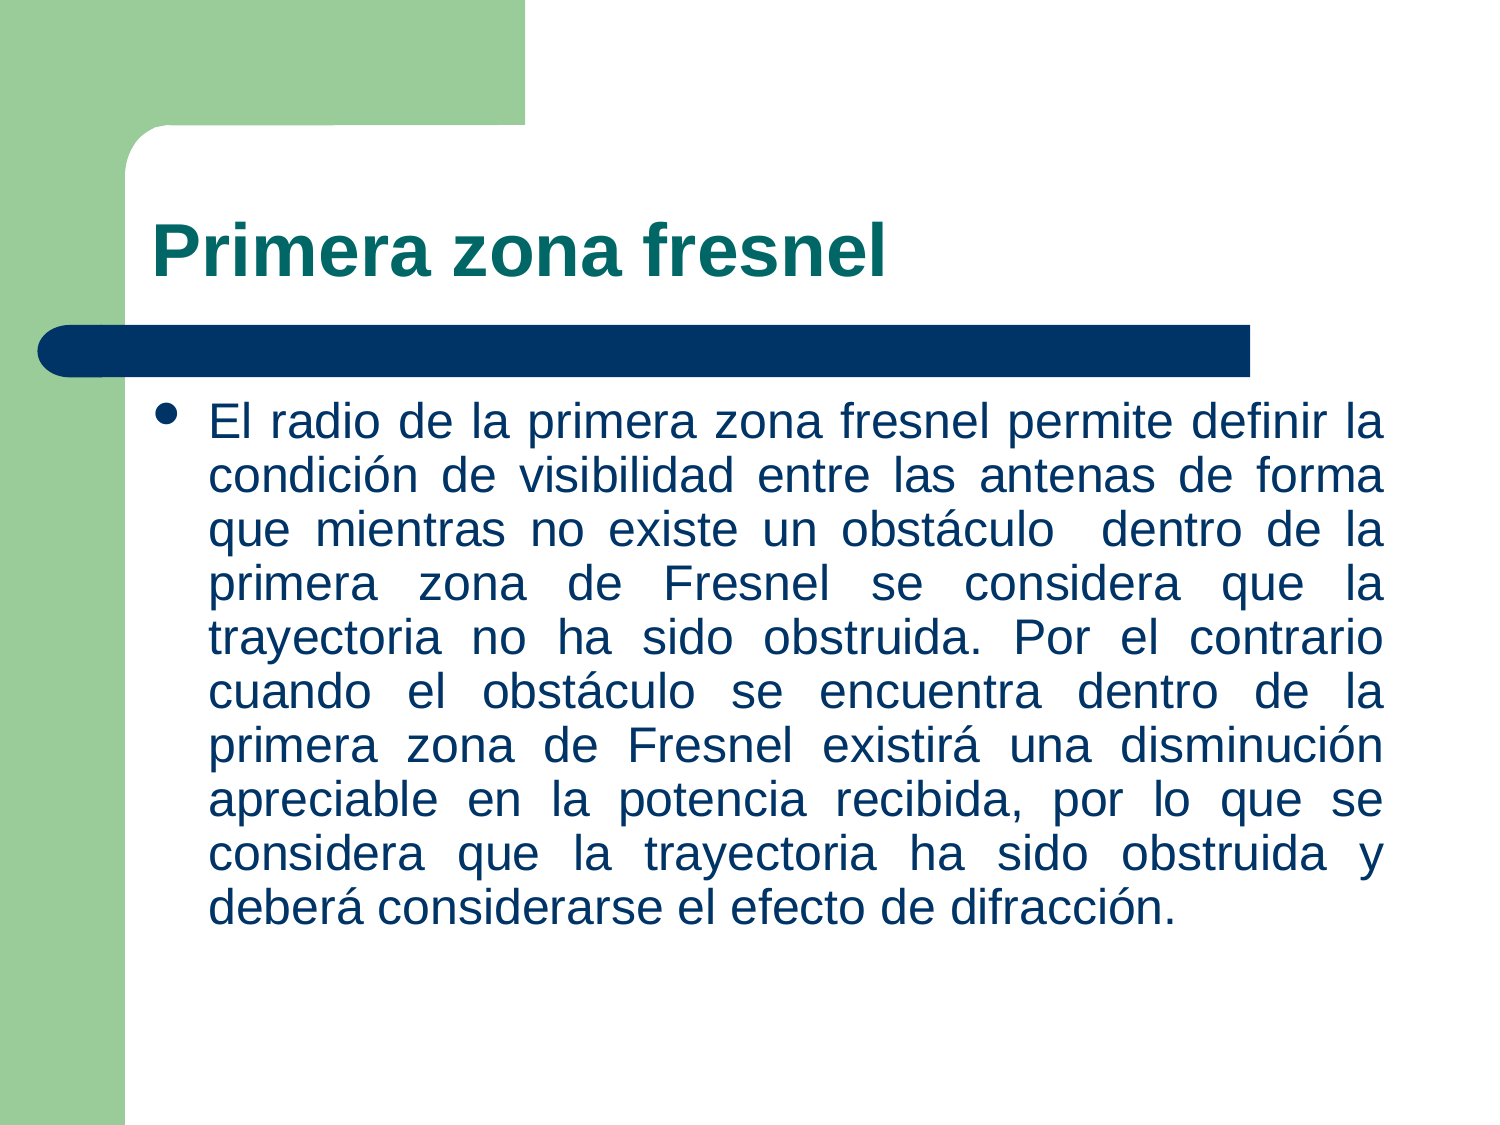

# Primera zona fresnel
El radio de la primera zona fresnel permite definir la condición de visibilidad entre las antenas de forma que mientras no existe un obstáculo dentro de la primera zona de Fresnel se considera que la trayectoria no ha sido obstruida. Por el contrario cuando el obstáculo se encuentra dentro de la primera zona de Fresnel existirá una disminución apreciable en la potencia recibida, por lo que se considera que la trayectoria ha sido obstruida y deberá considerarse el efecto de difracción.